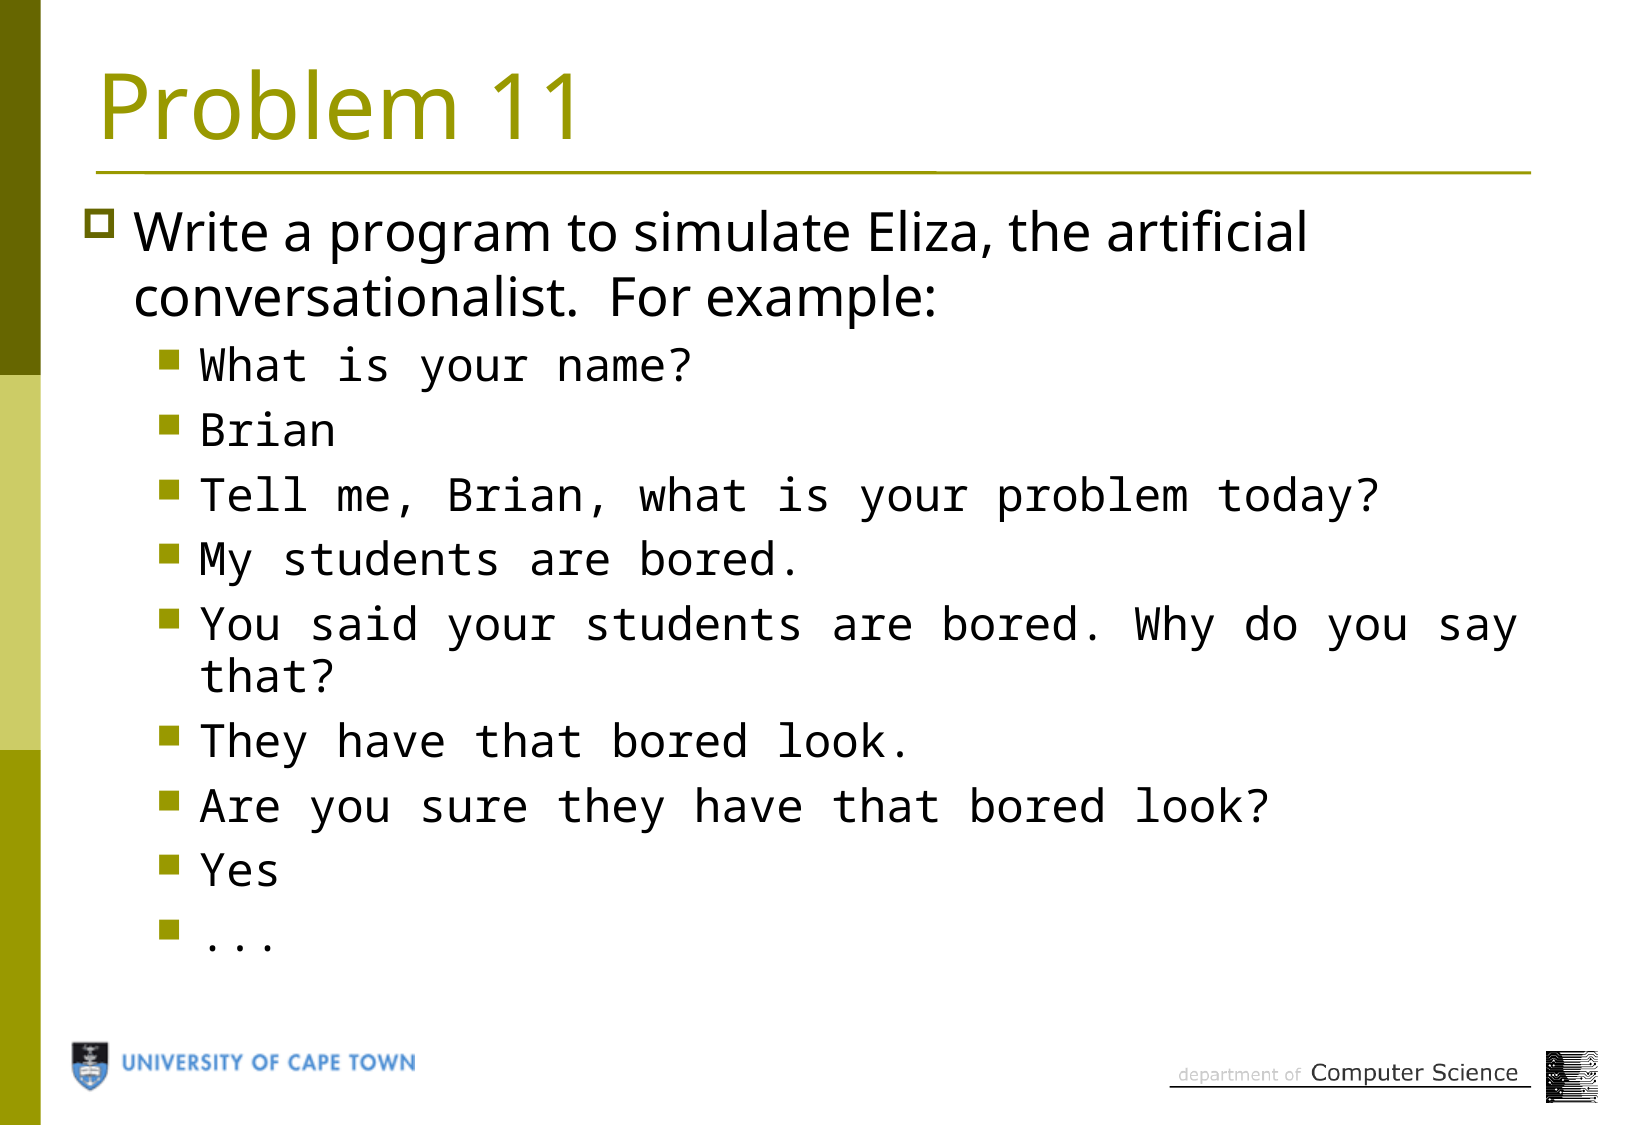

# Problem 11
Write a program to simulate Eliza, the artificial conversationalist. For example:
What is your name?
Brian
Tell me, Brian, what is your problem today?
My students are bored.
You said your students are bored. Why do you say that?
They have that bored look.
Are you sure they have that bored look?
Yes
...